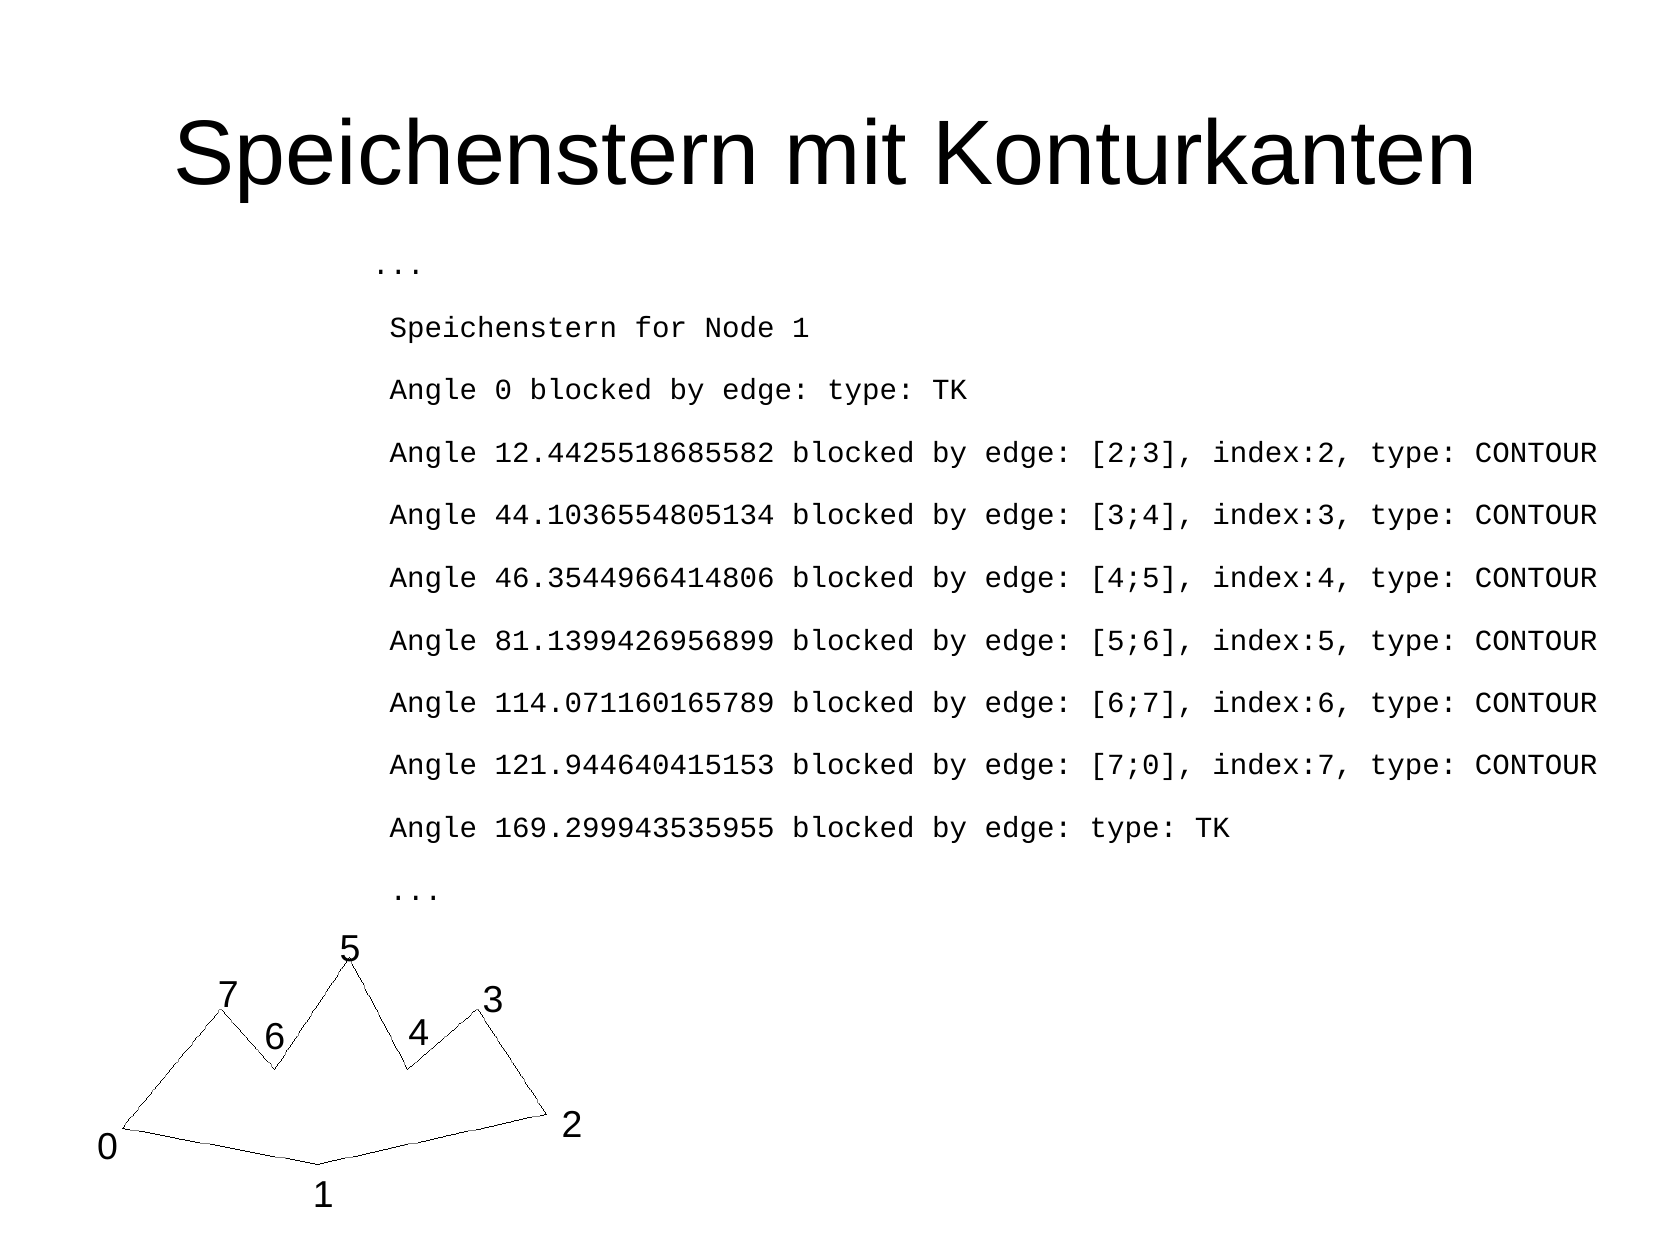

# Speichenstern mit Konturkanten
...
 Speichenstern for Node 1
 Angle 0 blocked by edge: type: TK
 Angle 12.4425518685582 blocked by edge: [2;3], index:2, type: CONTOUR
 Angle 44.1036554805134 blocked by edge: [3;4], index:3, type: CONTOUR
 Angle 46.3544966414806 blocked by edge: [4;5], index:4, type: CONTOUR
 Angle 81.1399426956899 blocked by edge: [5;6], index:5, type: CONTOUR
 Angle 114.071160165789 blocked by edge: [6;7], index:6, type: CONTOUR
 Angle 121.944640415153 blocked by edge: [7;0], index:7, type: CONTOUR
 Angle 169.299943535955 blocked by edge: type: TK
 ...
5
7
3
4
6
2
0
1